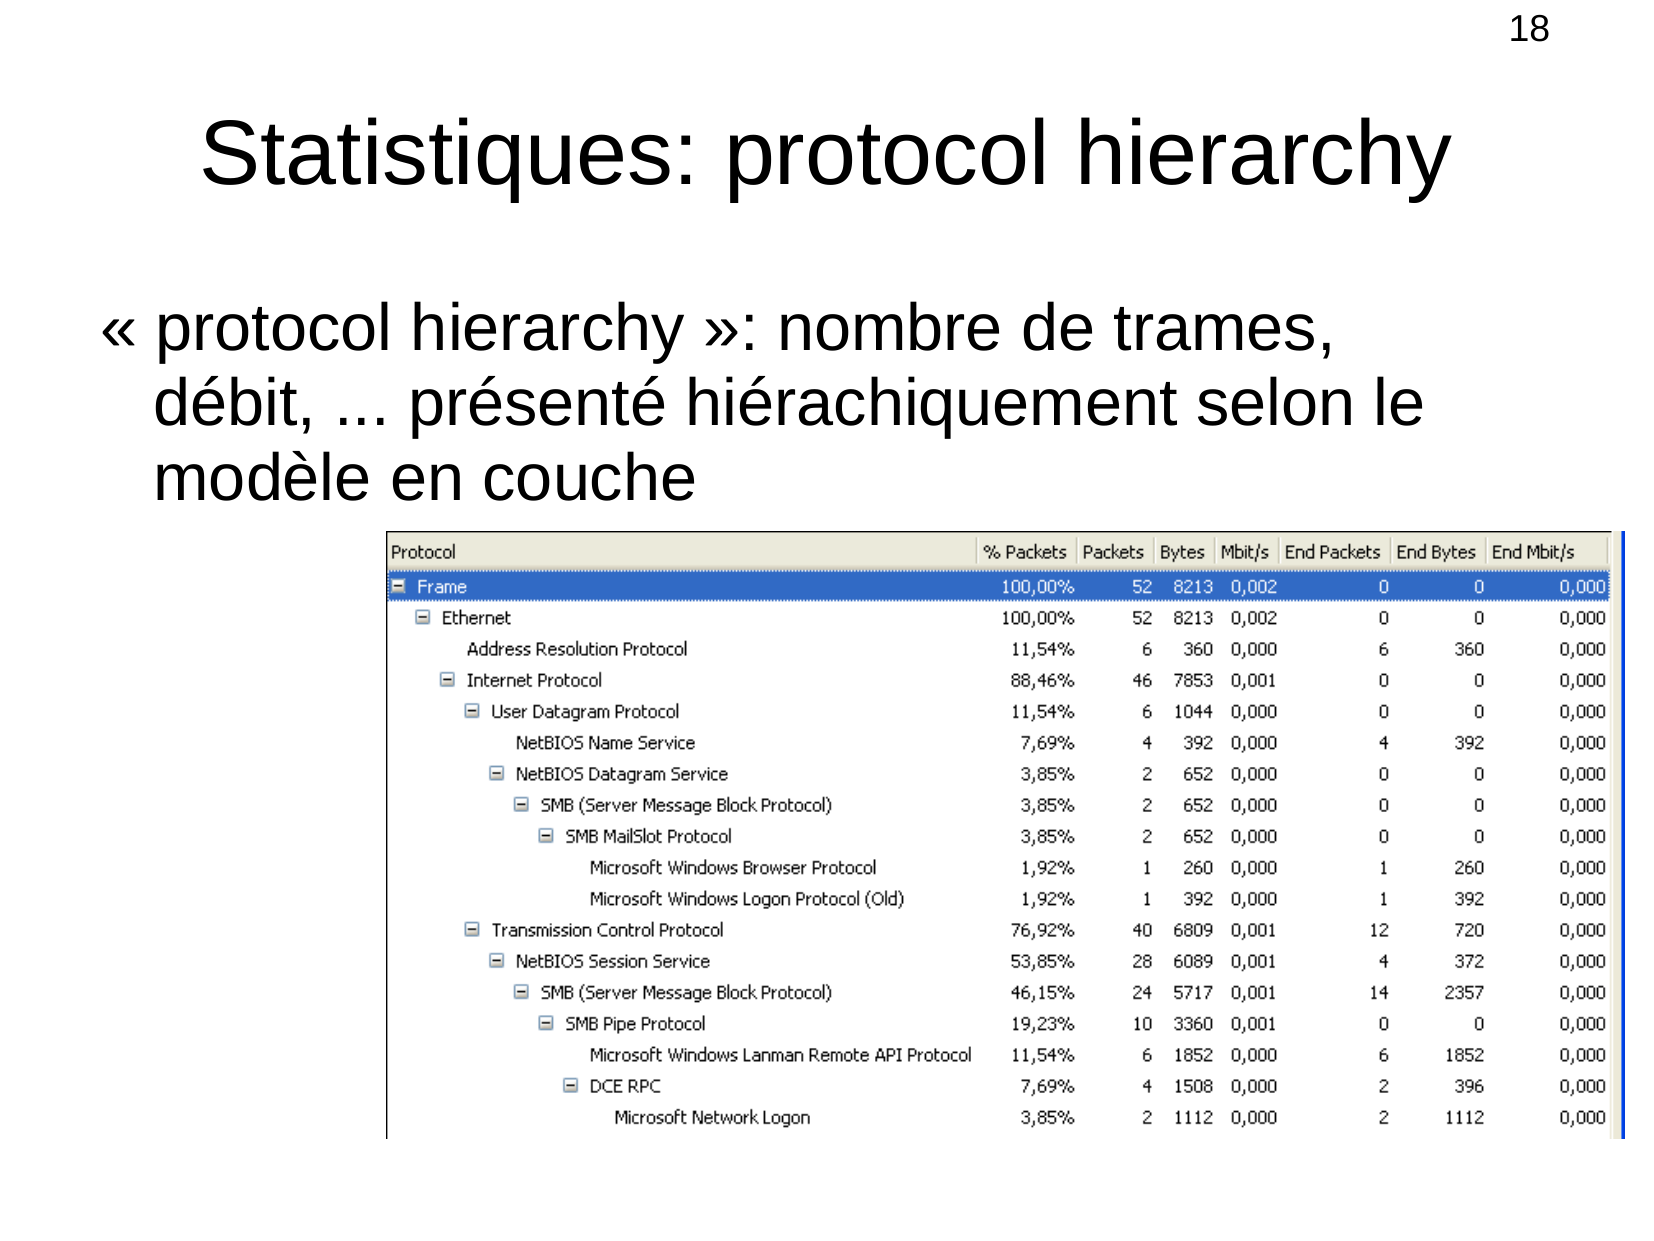

# Statistiques: protocol hierarchy
« protocol hierarchy »: nombre de trames, débit, ... présenté hiérachiquement selon le modèle en couche